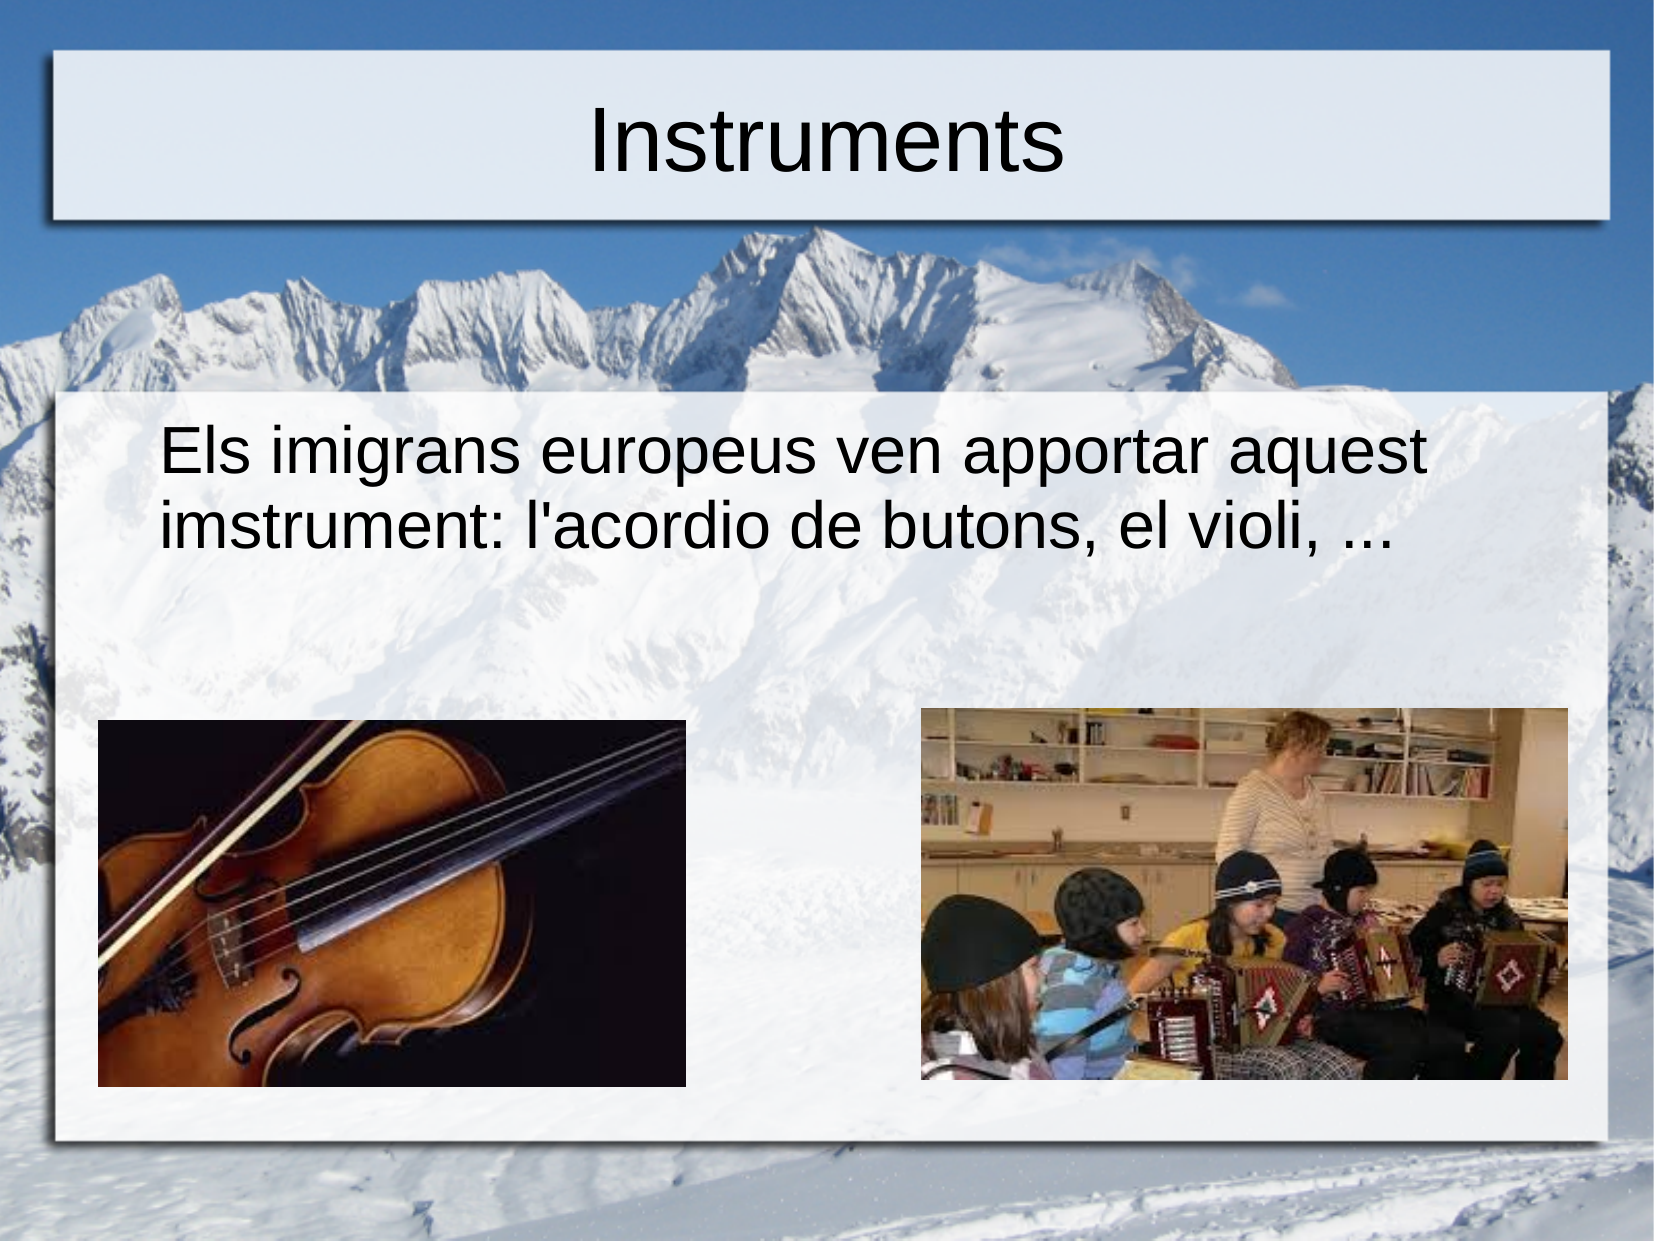

# Instruments
Els imigrans europeus ven apportar aquest imstrument: l'acordio de butons, el violi, ...